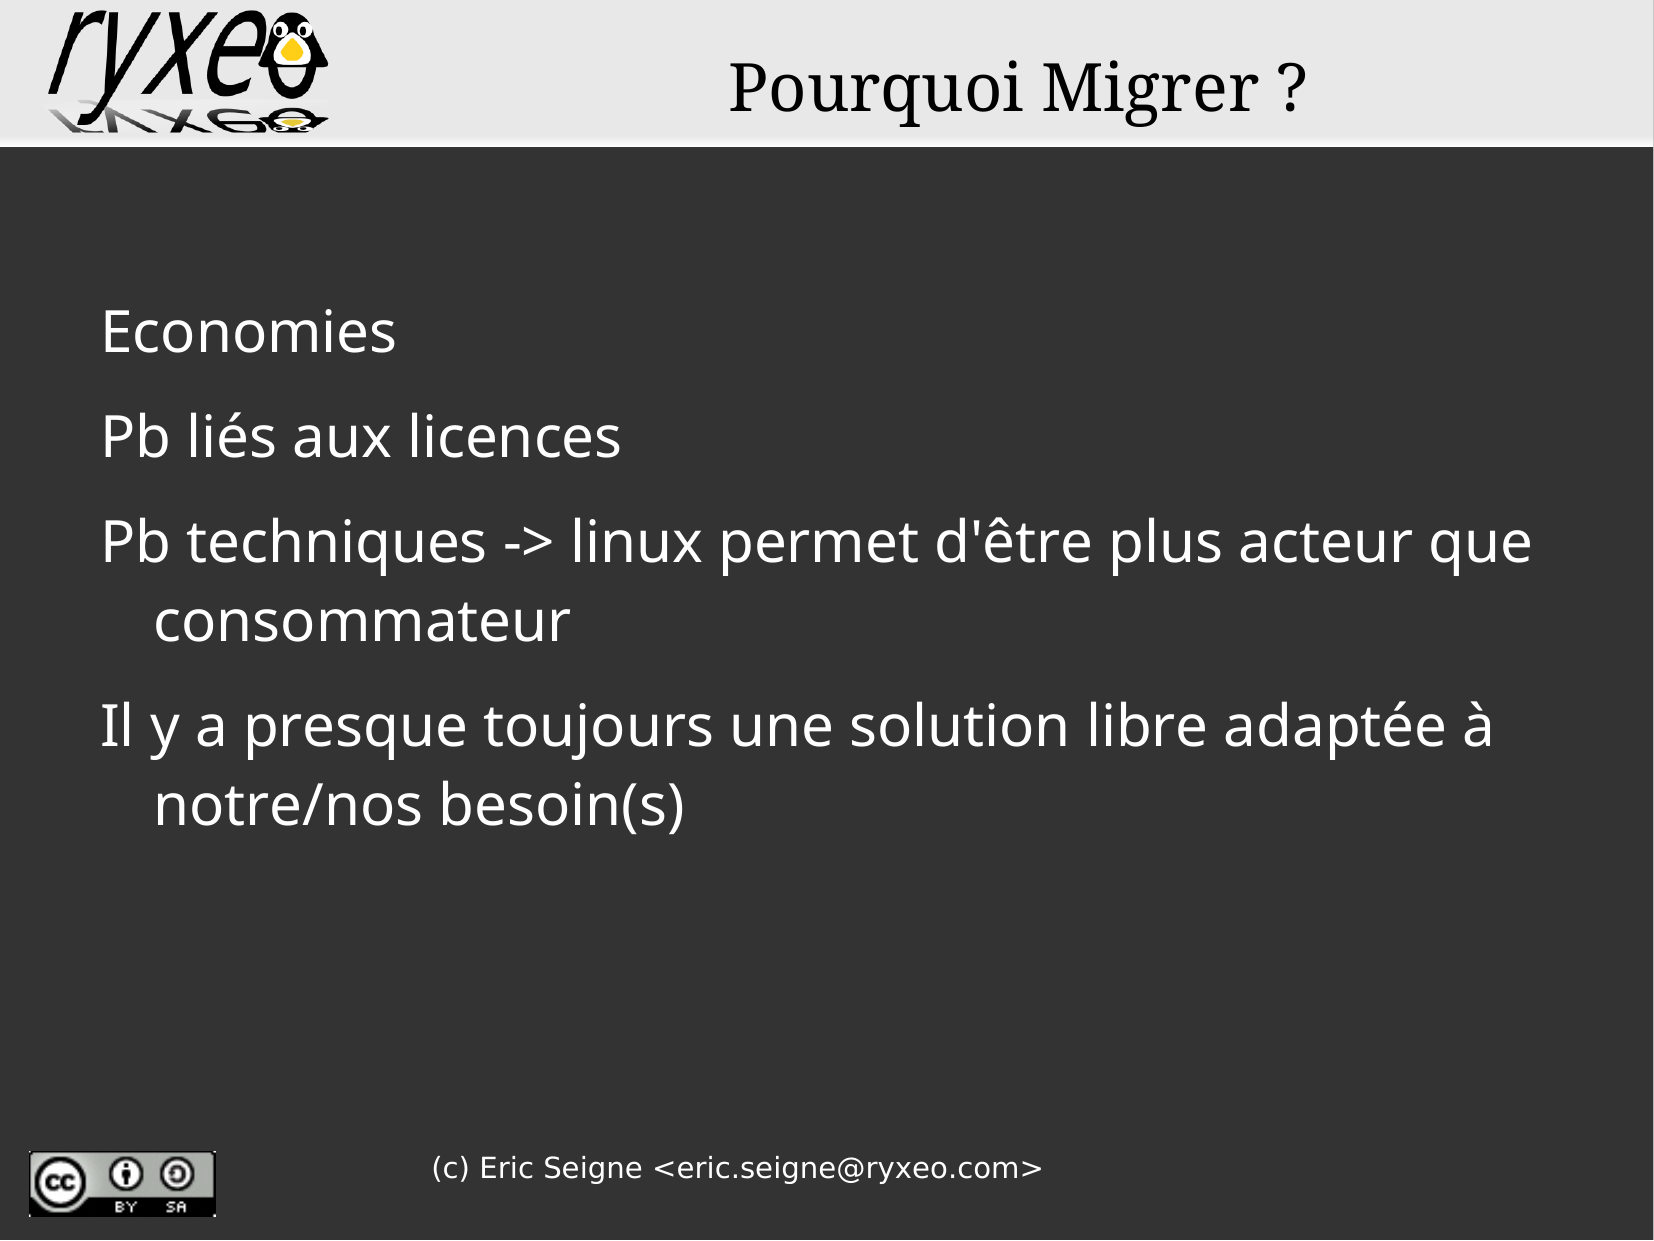

# Pourquoi Migrer ?
Economies
Pb liés aux licences
Pb techniques -> linux permet d'être plus acteur que consommateur
Il y a presque toujours une solution libre adaptée à notre/nos besoin(s)